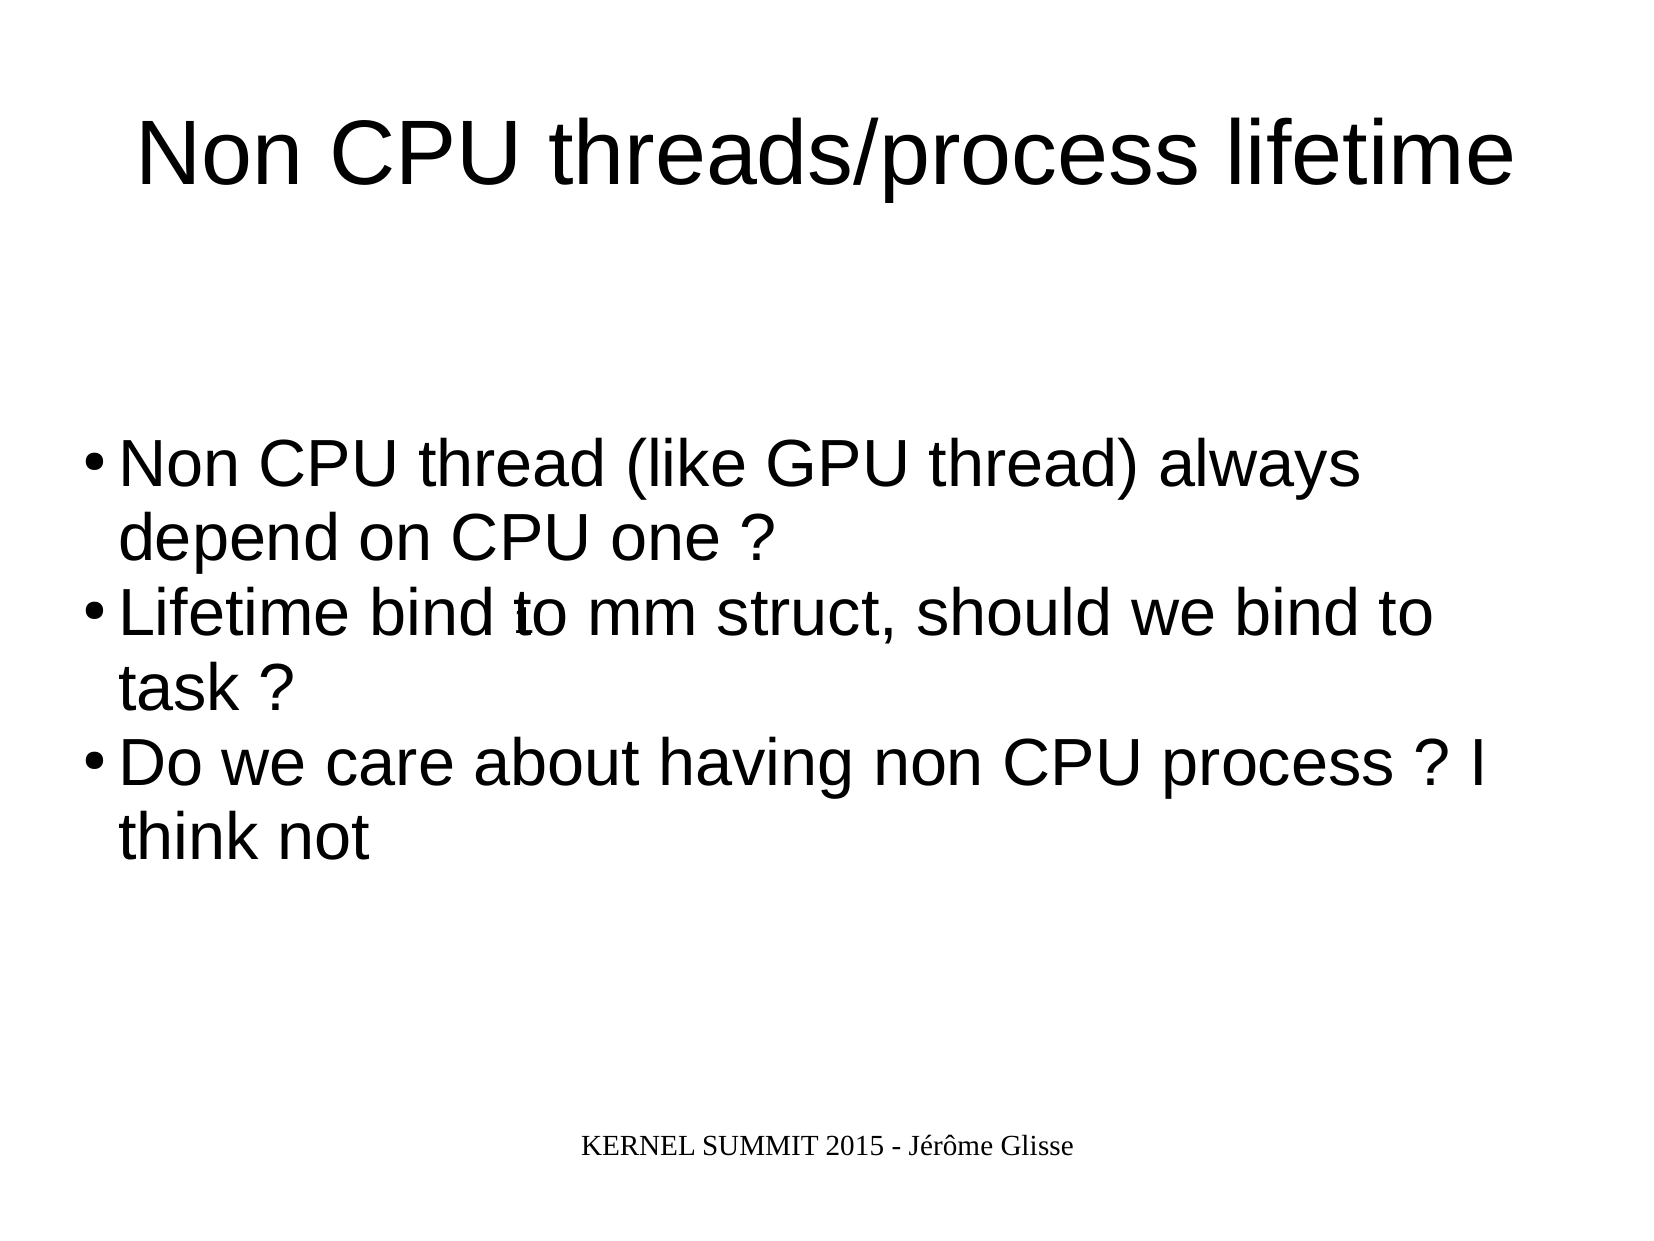

# Non CPU threads/process lifetime
Non CPU thread (like GPU thread) always depend on CPU one ?
Lifetime bind to mm struct, should we bind to task ?
Do we care about having non CPU process ? I think not
KERNEL SUMMIT 2015 - Jérôme Glisse